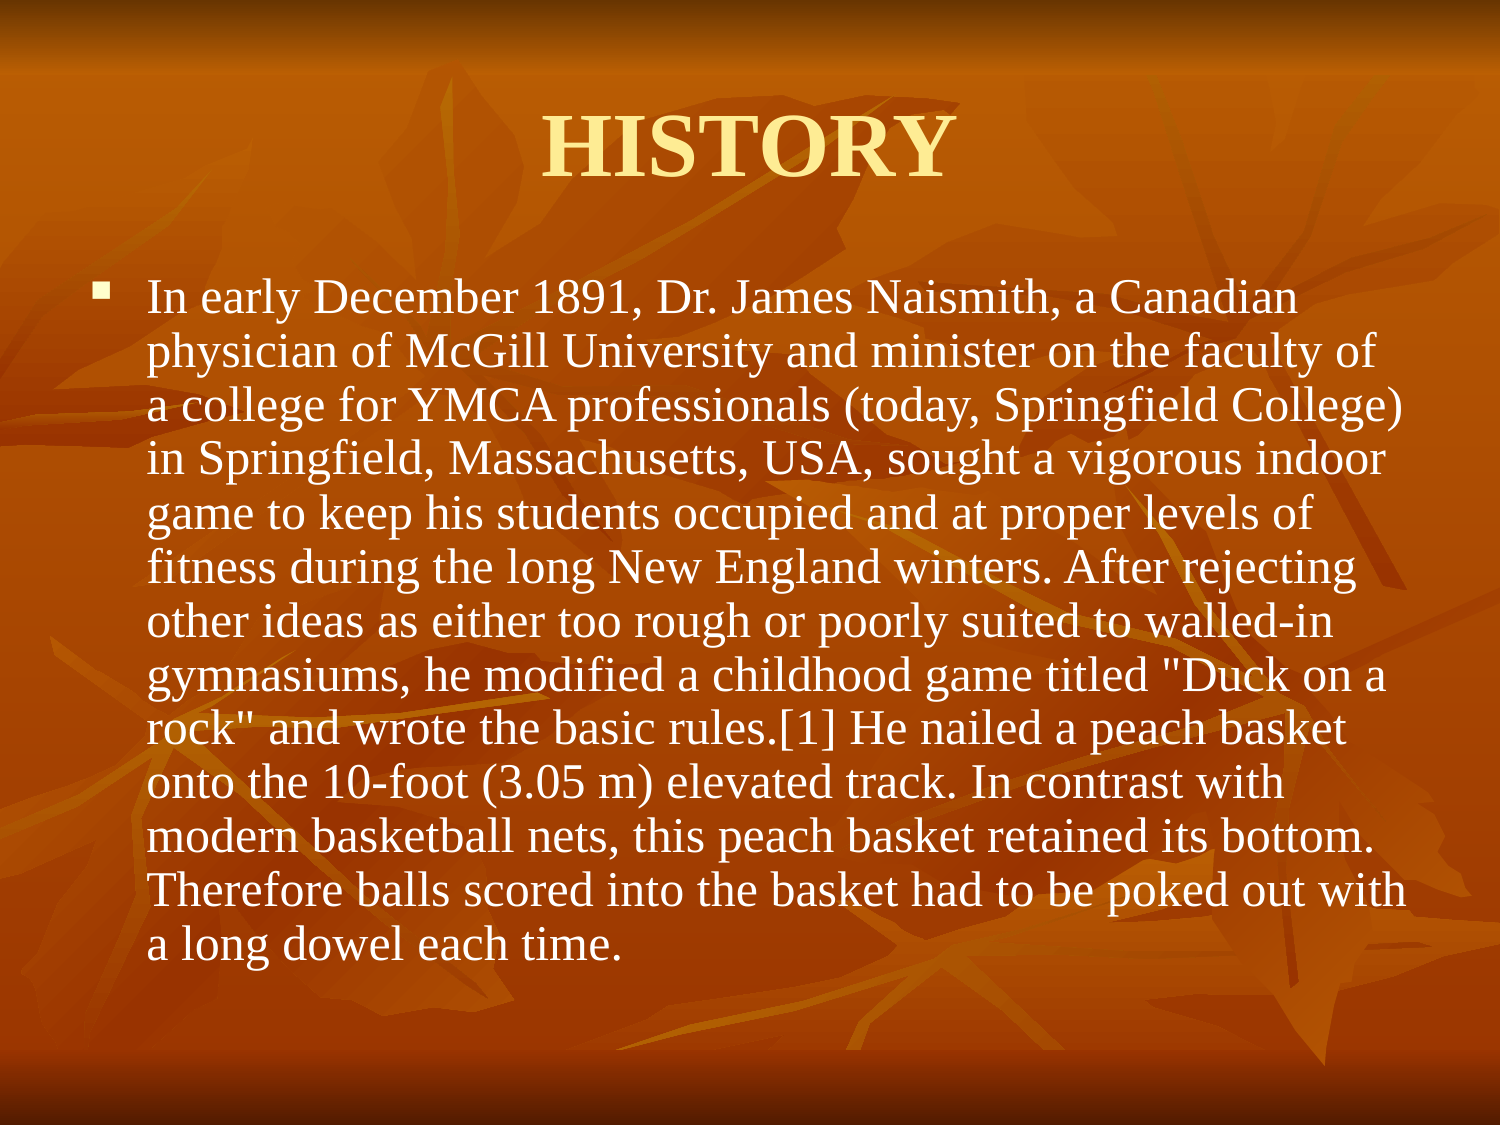

# HISTORY
In early December 1891, Dr. James Naismith, a Canadian physician of McGill University and minister on the faculty of a college for YMCA professionals (today, Springfield College) in Springfield, Massachusetts, USA, sought a vigorous indoor game to keep his students occupied and at proper levels of fitness during the long New England winters. After rejecting other ideas as either too rough or poorly suited to walled-in gymnasiums, he modified a childhood game titled "Duck on a rock" and wrote the basic rules.[1] He nailed a peach basket onto the 10-foot (3.05 m) elevated track. In contrast with modern basketball nets, this peach basket retained its bottom. Therefore balls scored into the basket had to be poked out with a long dowel each time.